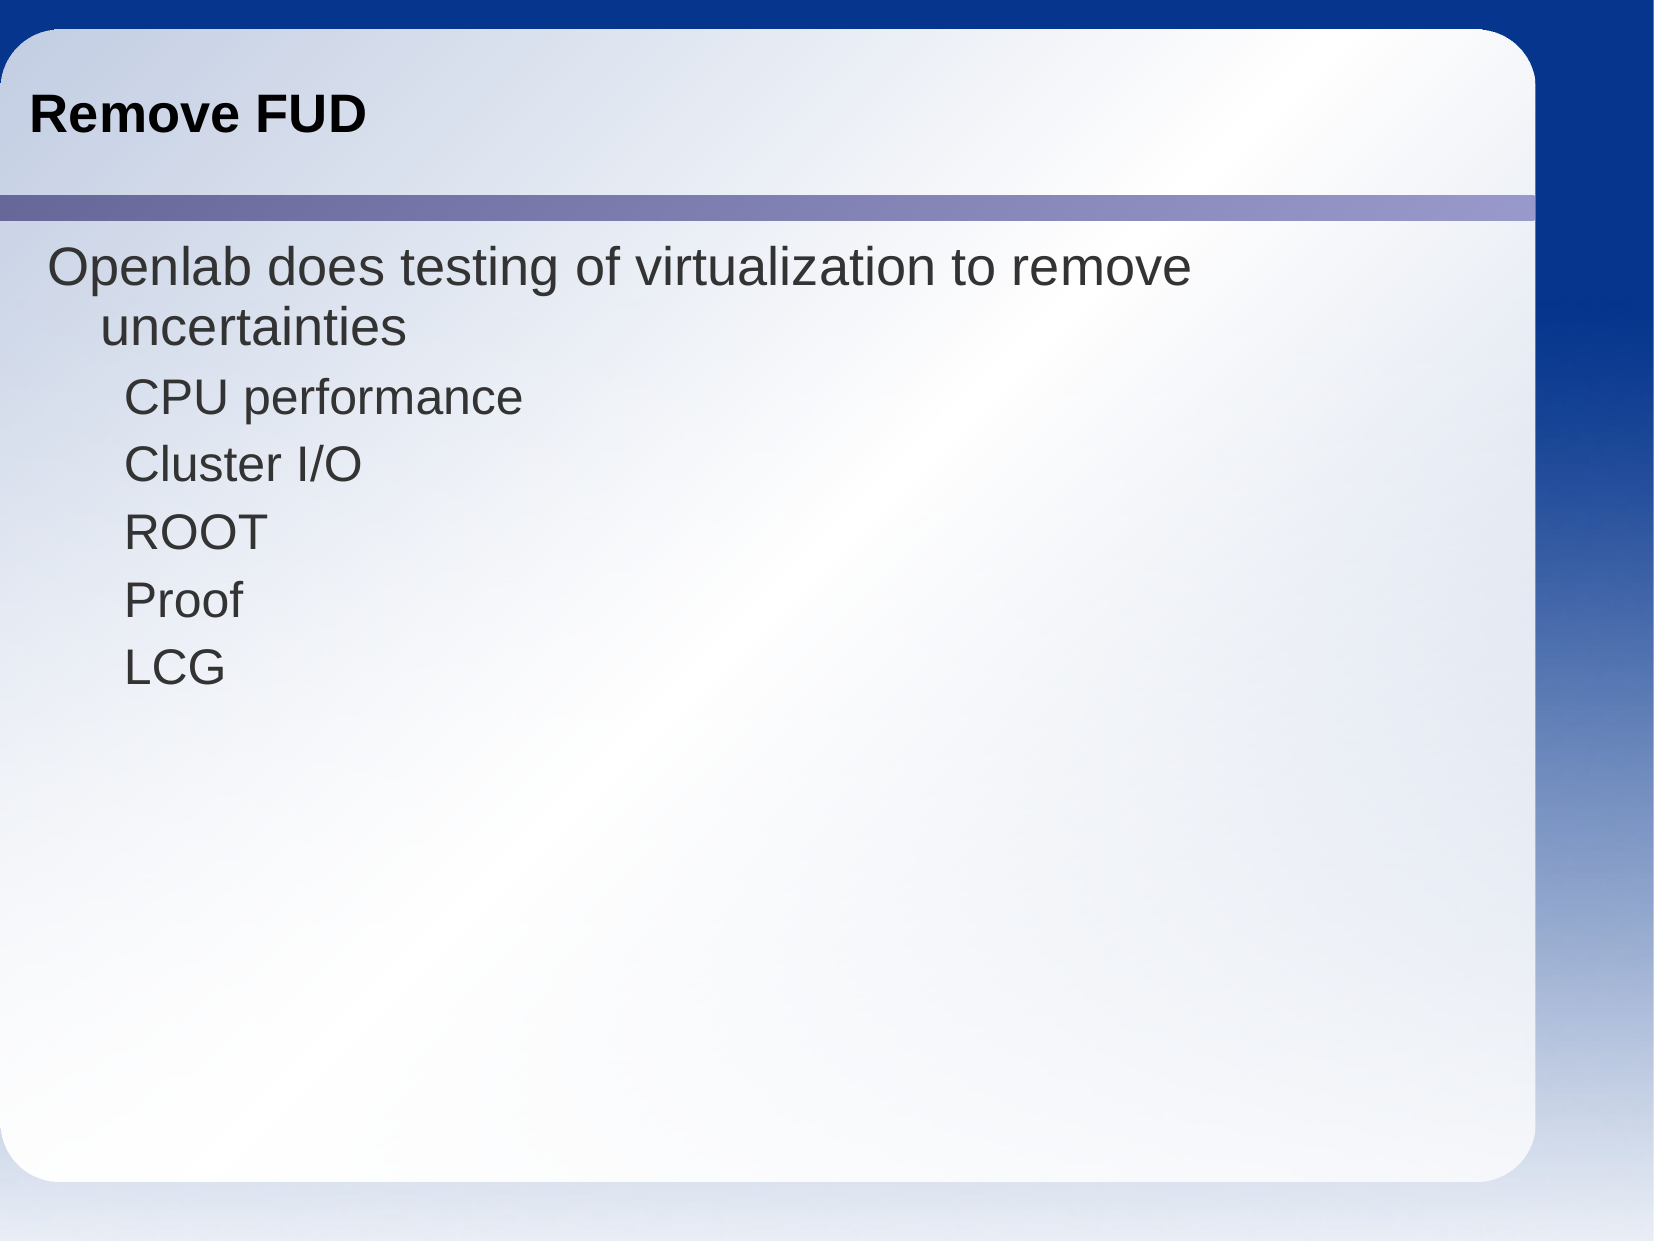

# Remove FUD
Openlab does testing of virtualization to remove uncertainties
CPU performance
Cluster I/O
ROOT
Proof
LCG